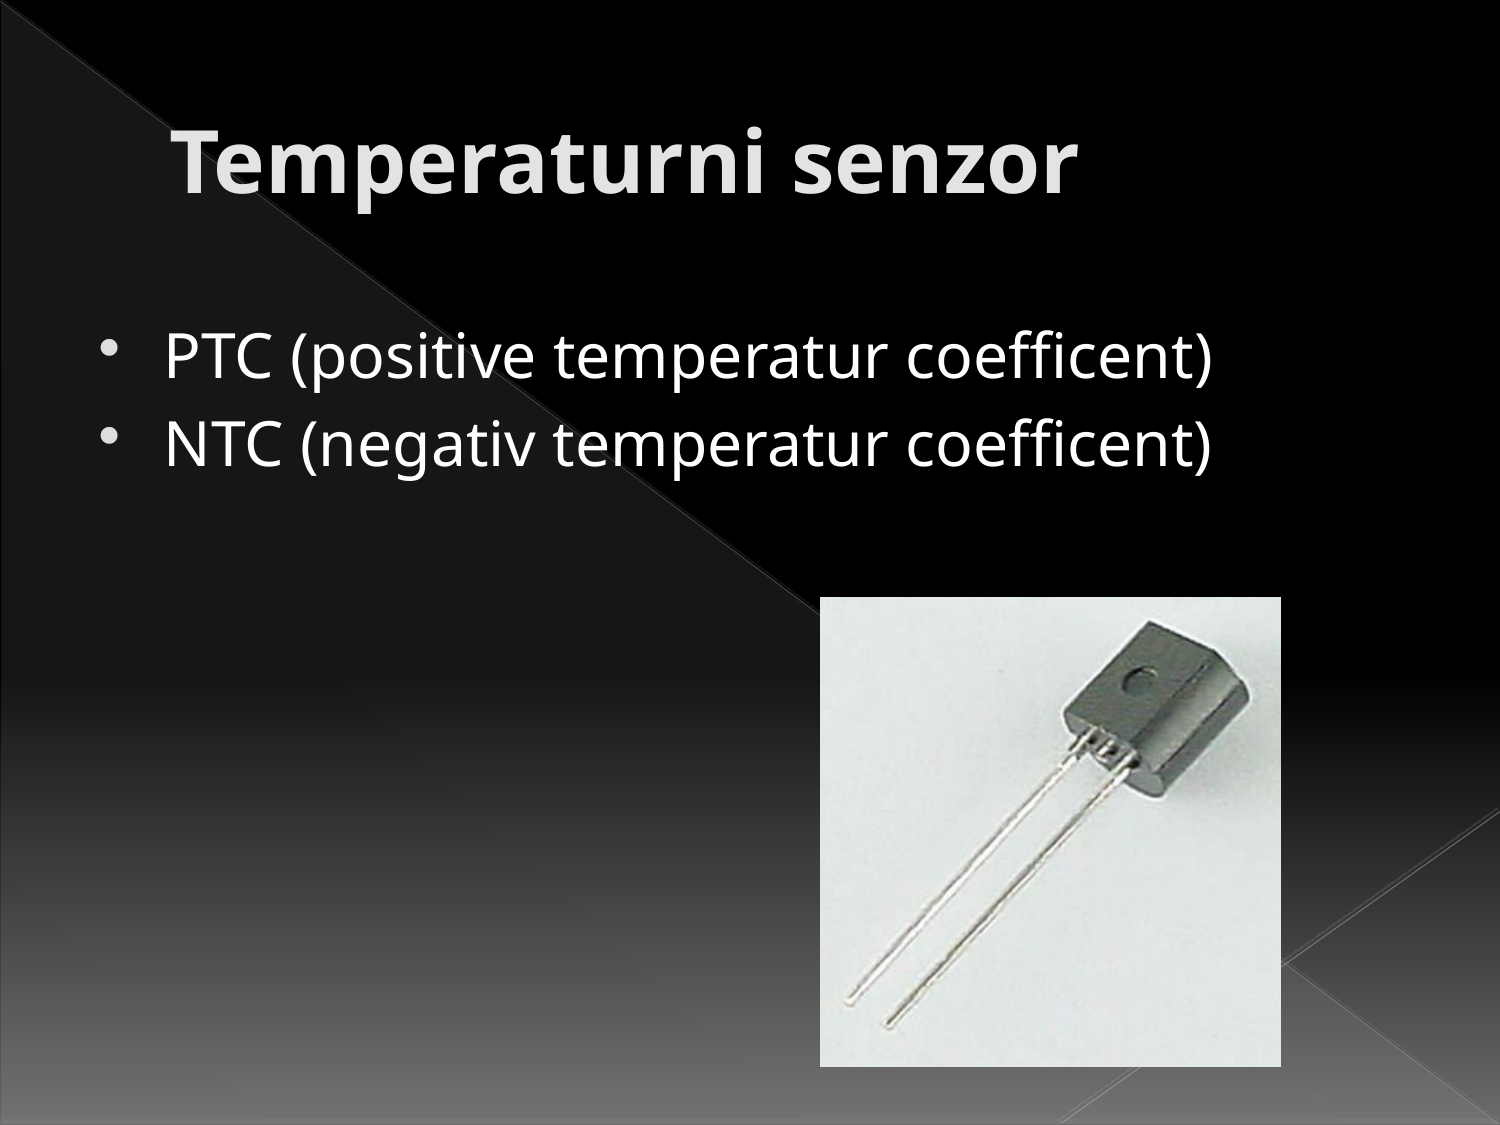

# Temperaturni senzor
PTC (positive temperatur coefficent)
NTC (negativ temperatur coefficent)